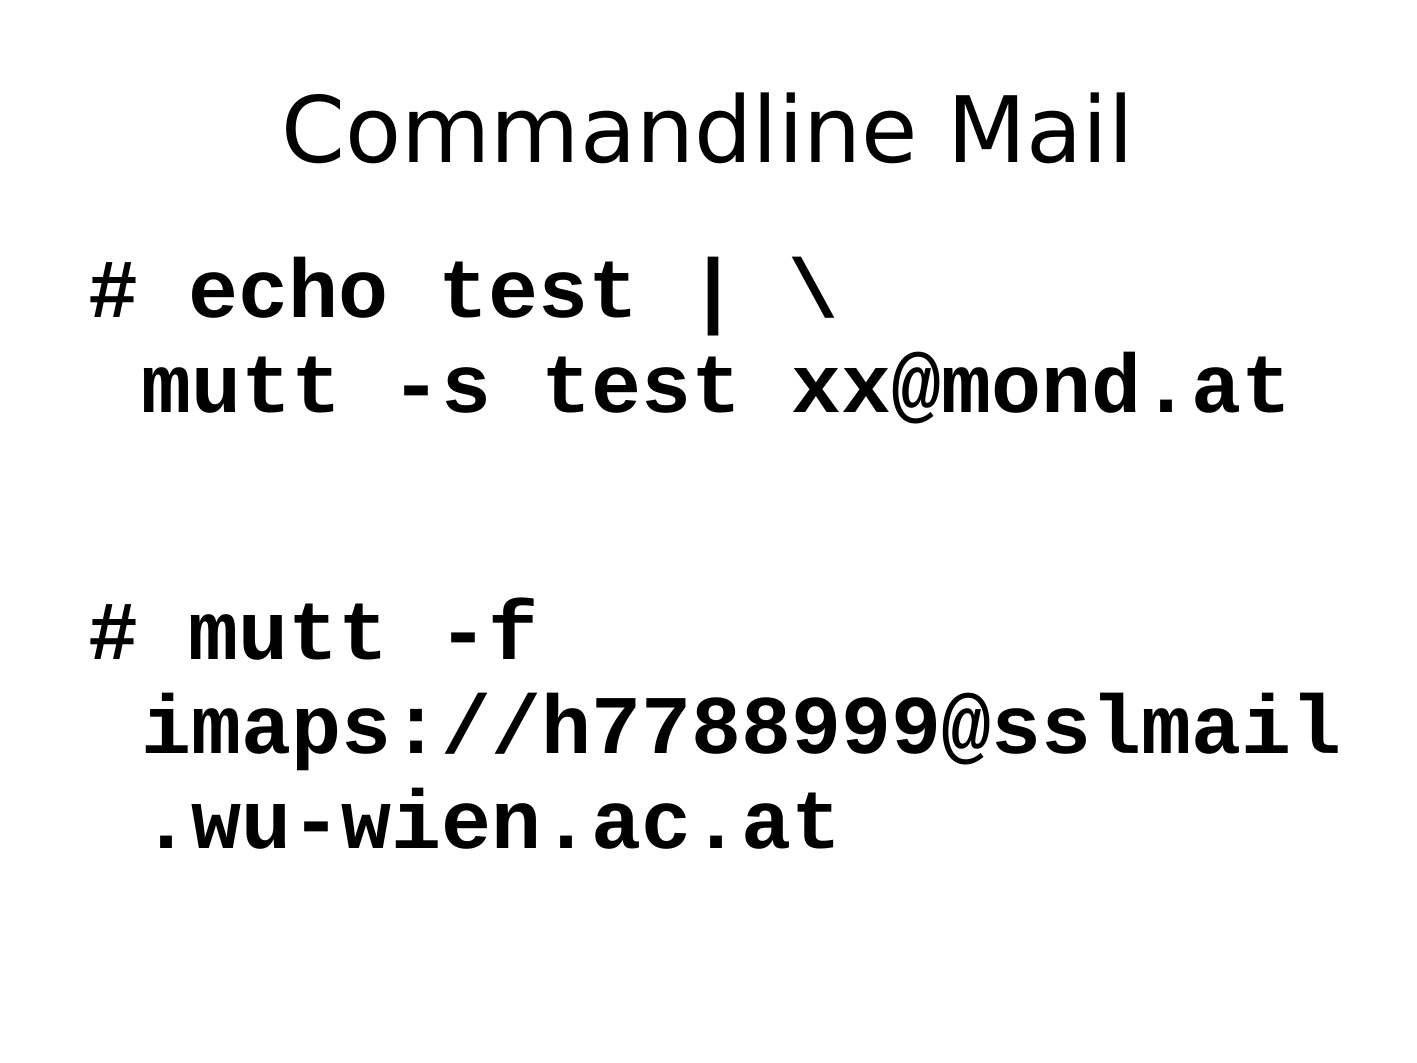

# Commandline Mail
# echo test | \ mutt -s test xx@mond.at
# mutt -f imaps://h7788999@sslmail.wu-wien.ac.at